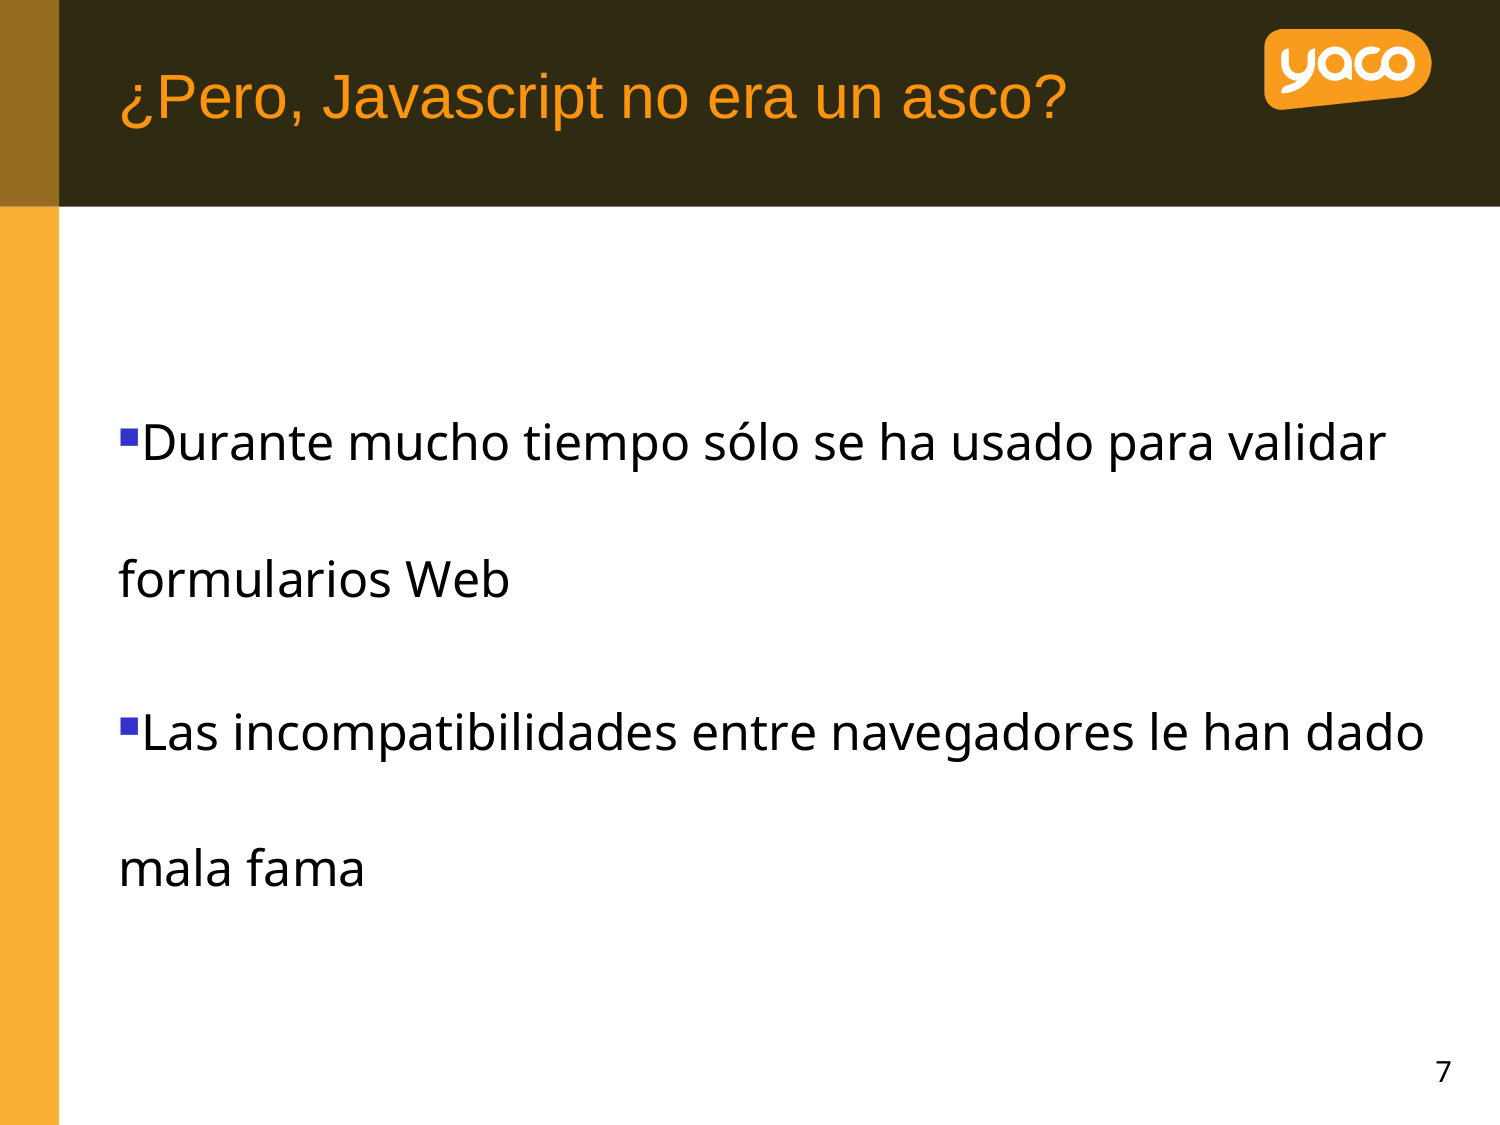

# ¿Pero, Javascript no era un asco?
Durante mucho tiempo sólo se ha usado para validar formularios Web
Las incompatibilidades entre navegadores le han dado mala fama
7